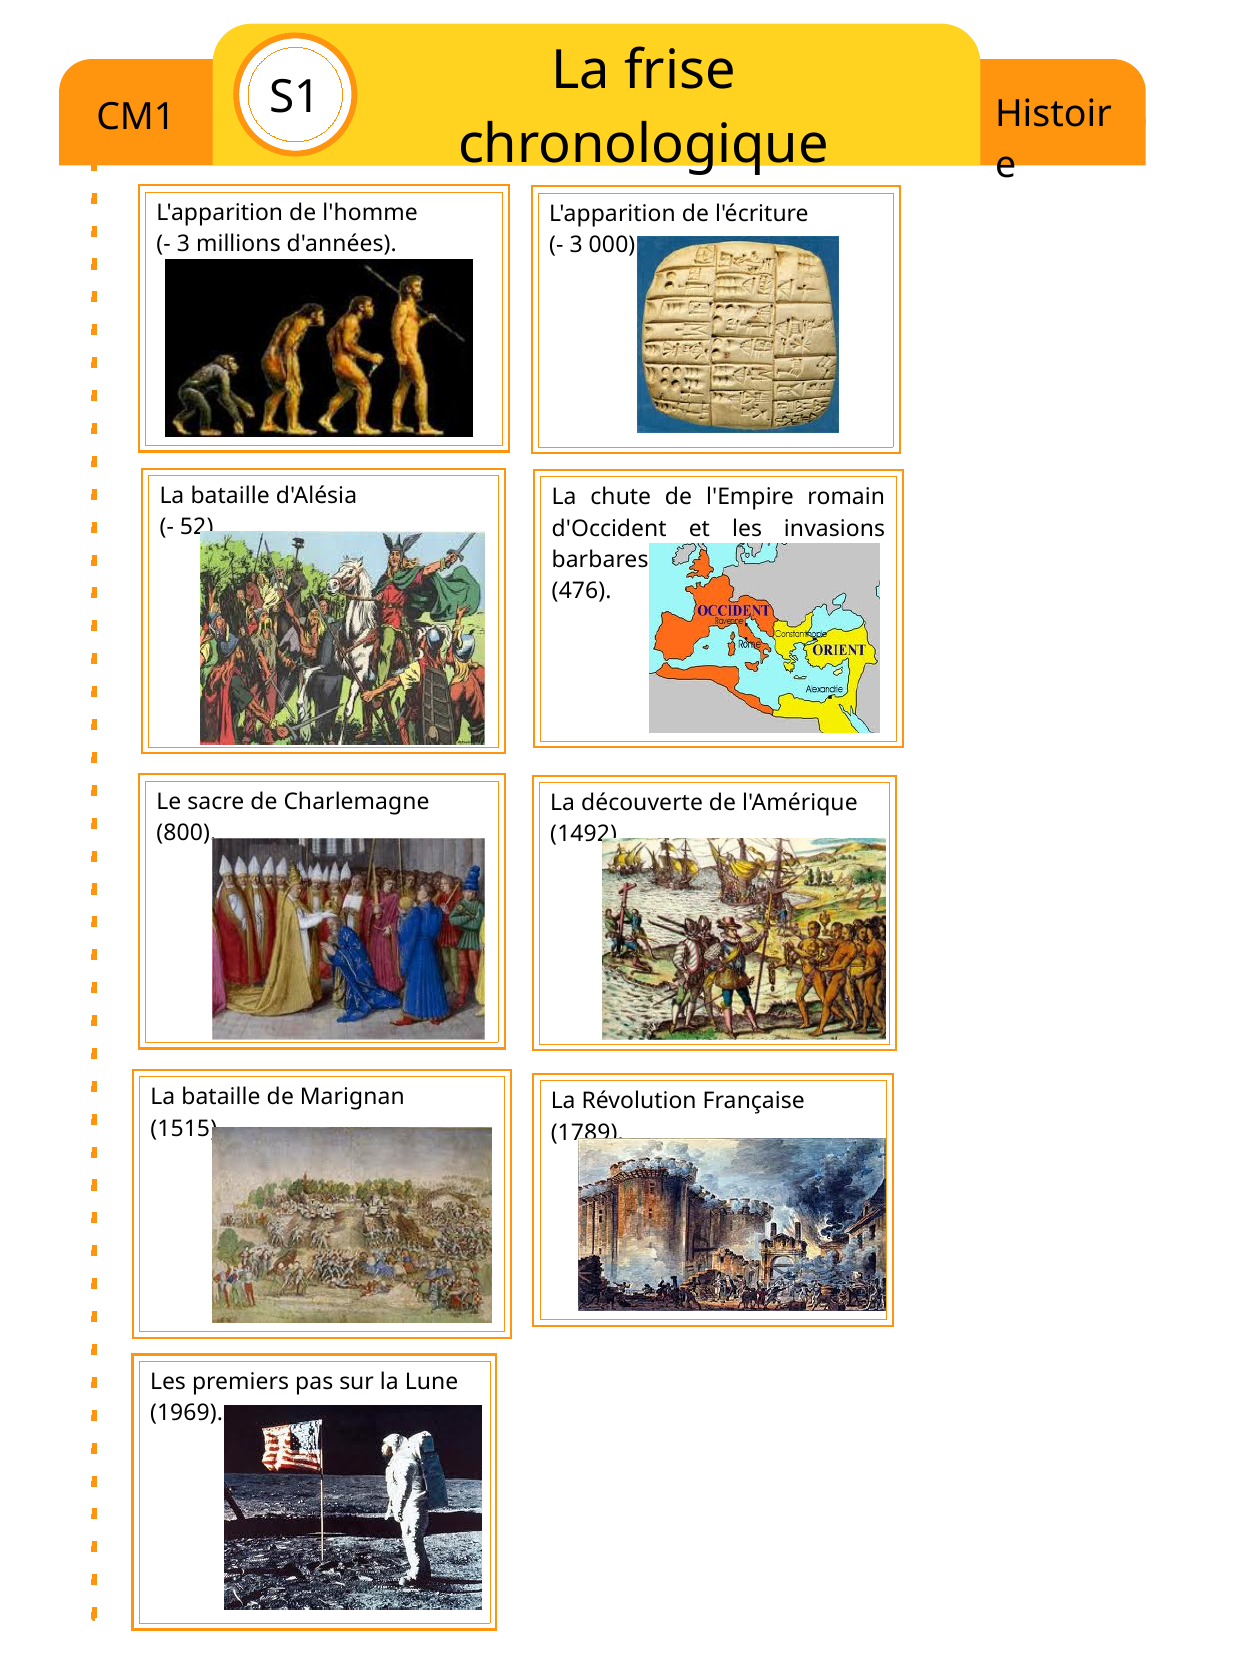

La frise chronologique
S1
Histoire
CM1
| L'apparition de l'homme (- 3 millions d'années). |
| --- |
| L'apparition de l'écriture (- 3 000). |
| --- |
| La bataille d'Alésia (- 52). |
| --- |
| La chute de l'Empire romain d'Occident et les invasions barbares (476). |
| --- |
| Le sacre de Charlemagne (800). |
| --- |
| La découverte de l'Amérique (1492). |
| --- |
| La bataille de Marignan (1515). |
| --- |
| La Révolution Française (1789). |
| --- |
| Les premiers pas sur la Lune (1969). |
| --- |